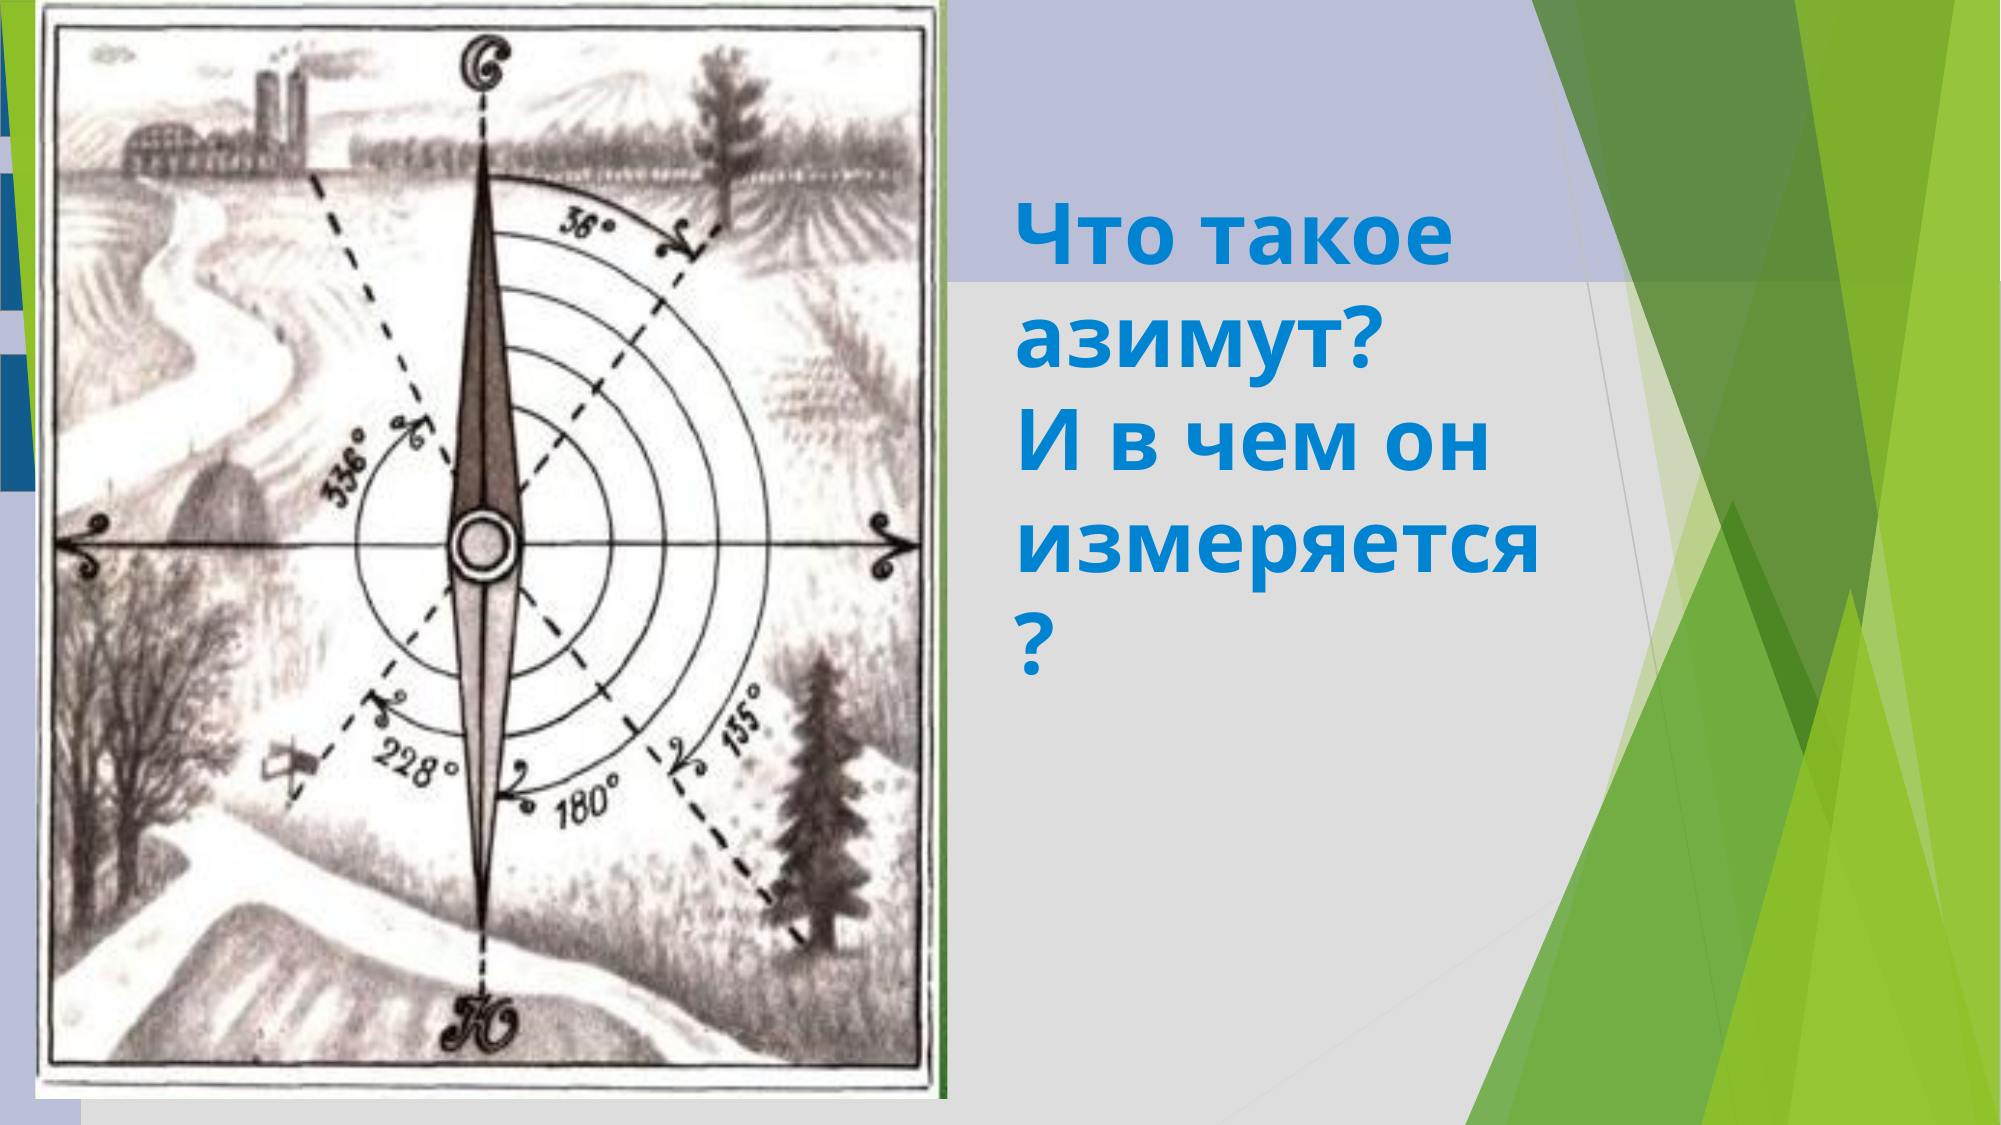

# Что такое азимут? И в чем он измеряется?